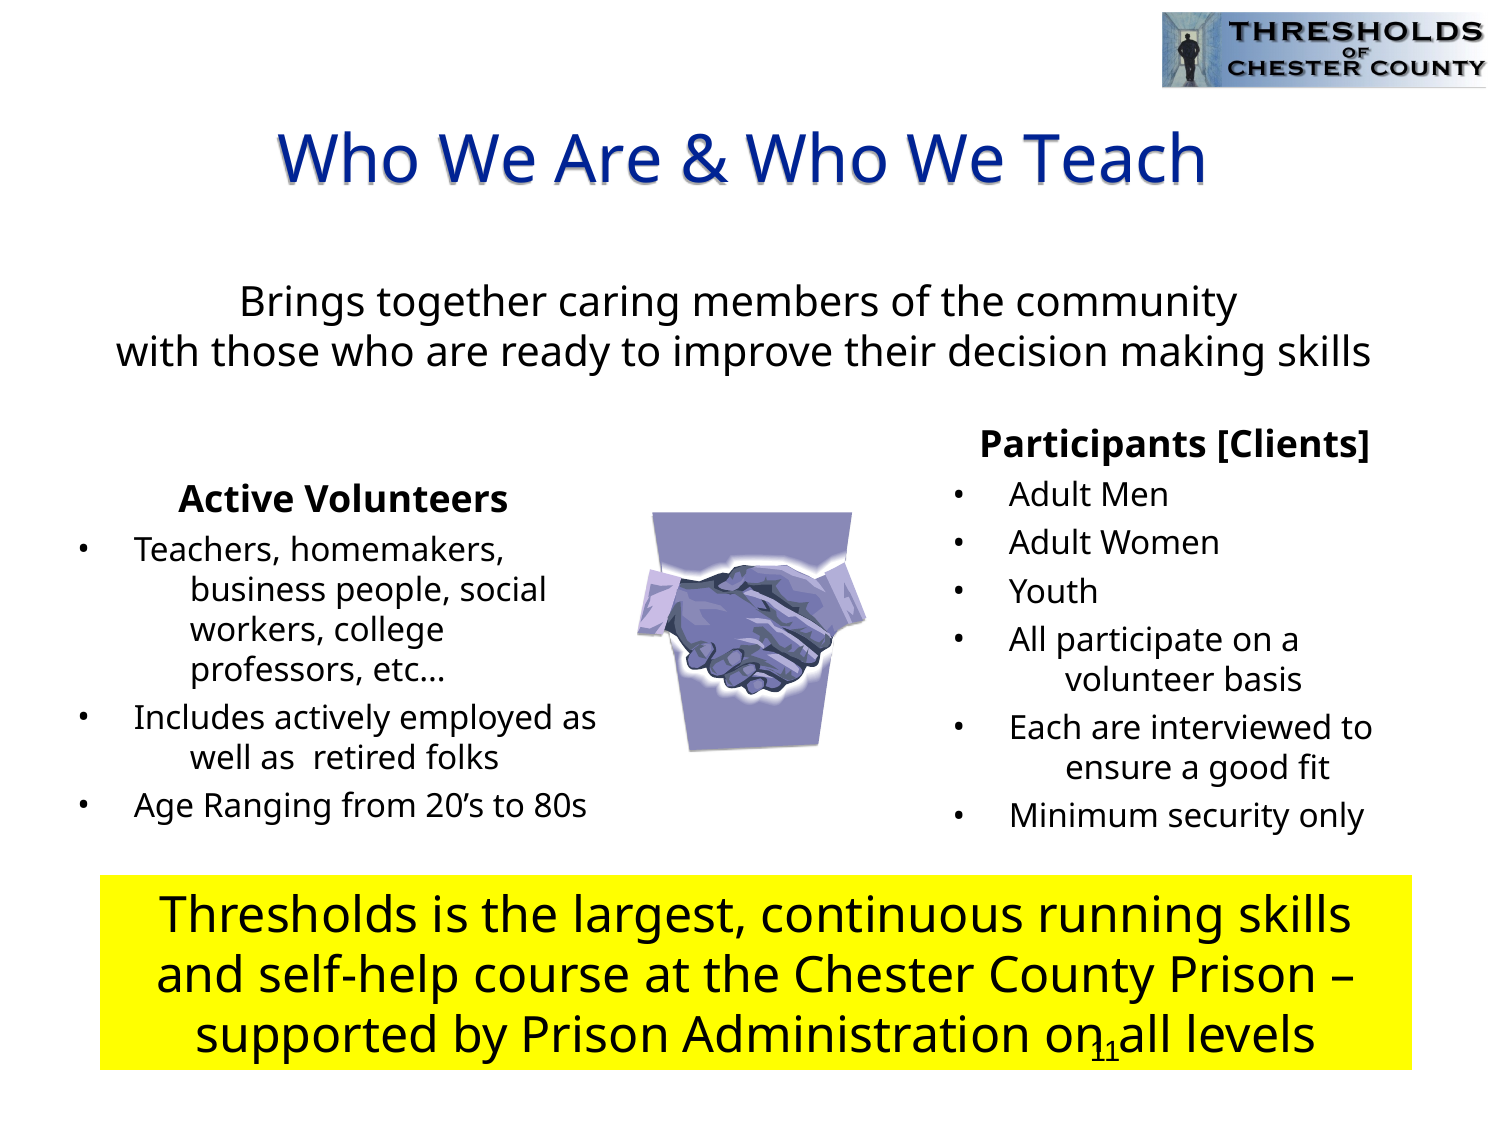

# Who We Are & Who We Teach
Brings together caring members of the community
with those who are ready to improve their decision making skills
Participants [Clients]
Adult Men
Adult Women
Youth
All participate on a volunteer basis
Each are interviewed to ensure a good fit
Minimum security only
Active Volunteers
Teachers, homemakers, business people, social workers, college professors, etc…
Includes actively employed as well as retired folks
Age Ranging from 20’s to 80s
Thresholds is the largest, continuous running skills and self-help course at the Chester County Prison – supported by Prison Administration on all levels
9